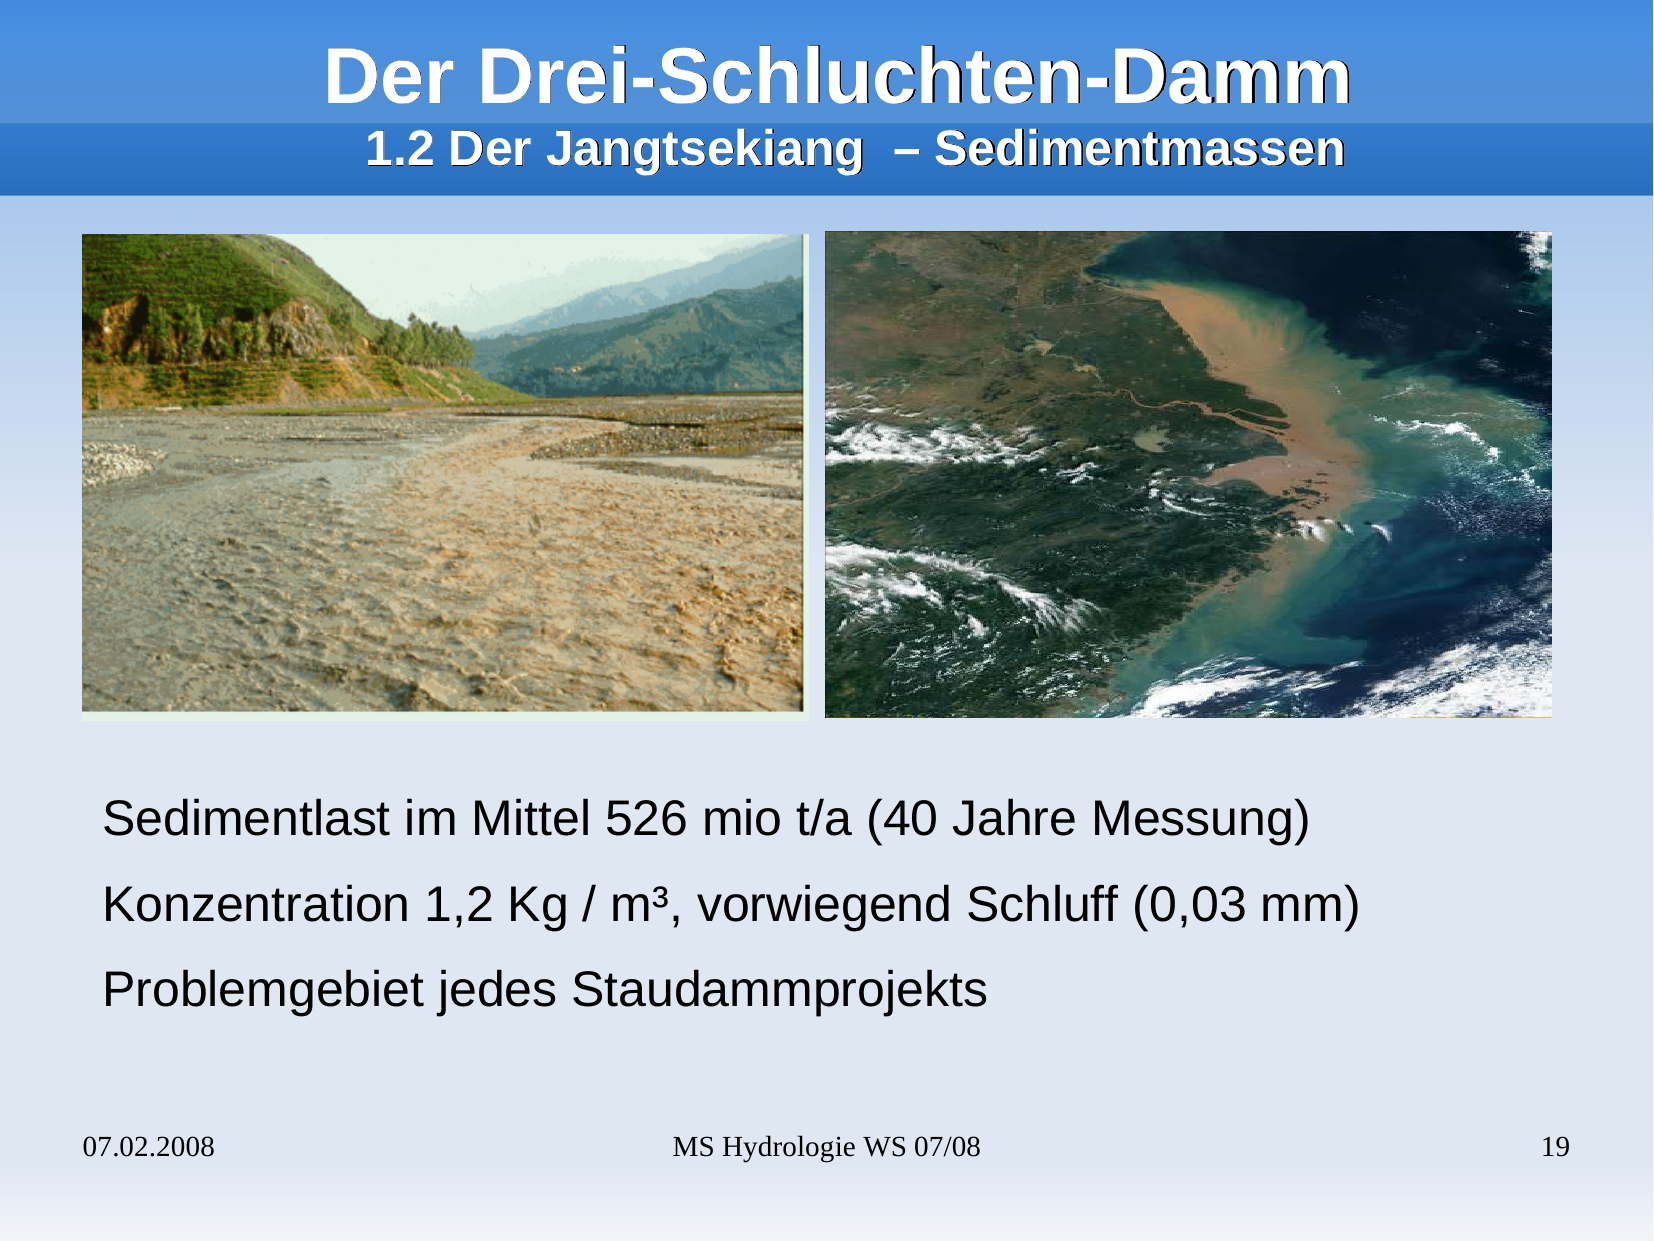

# Der Drei-Schluchten-Damm 1.2 Der Jangtsekiang – Sedimentmassen
Sedimentlast im Mittel 526 mio t/a (40 Jahre Messung)
Konzentration 1,2 Kg / m³, vorwiegend Schluff (0,03 mm)
Problemgebiet jedes Staudammprojekts
07.02.2008
MS Hydrologie WS 07/08
19